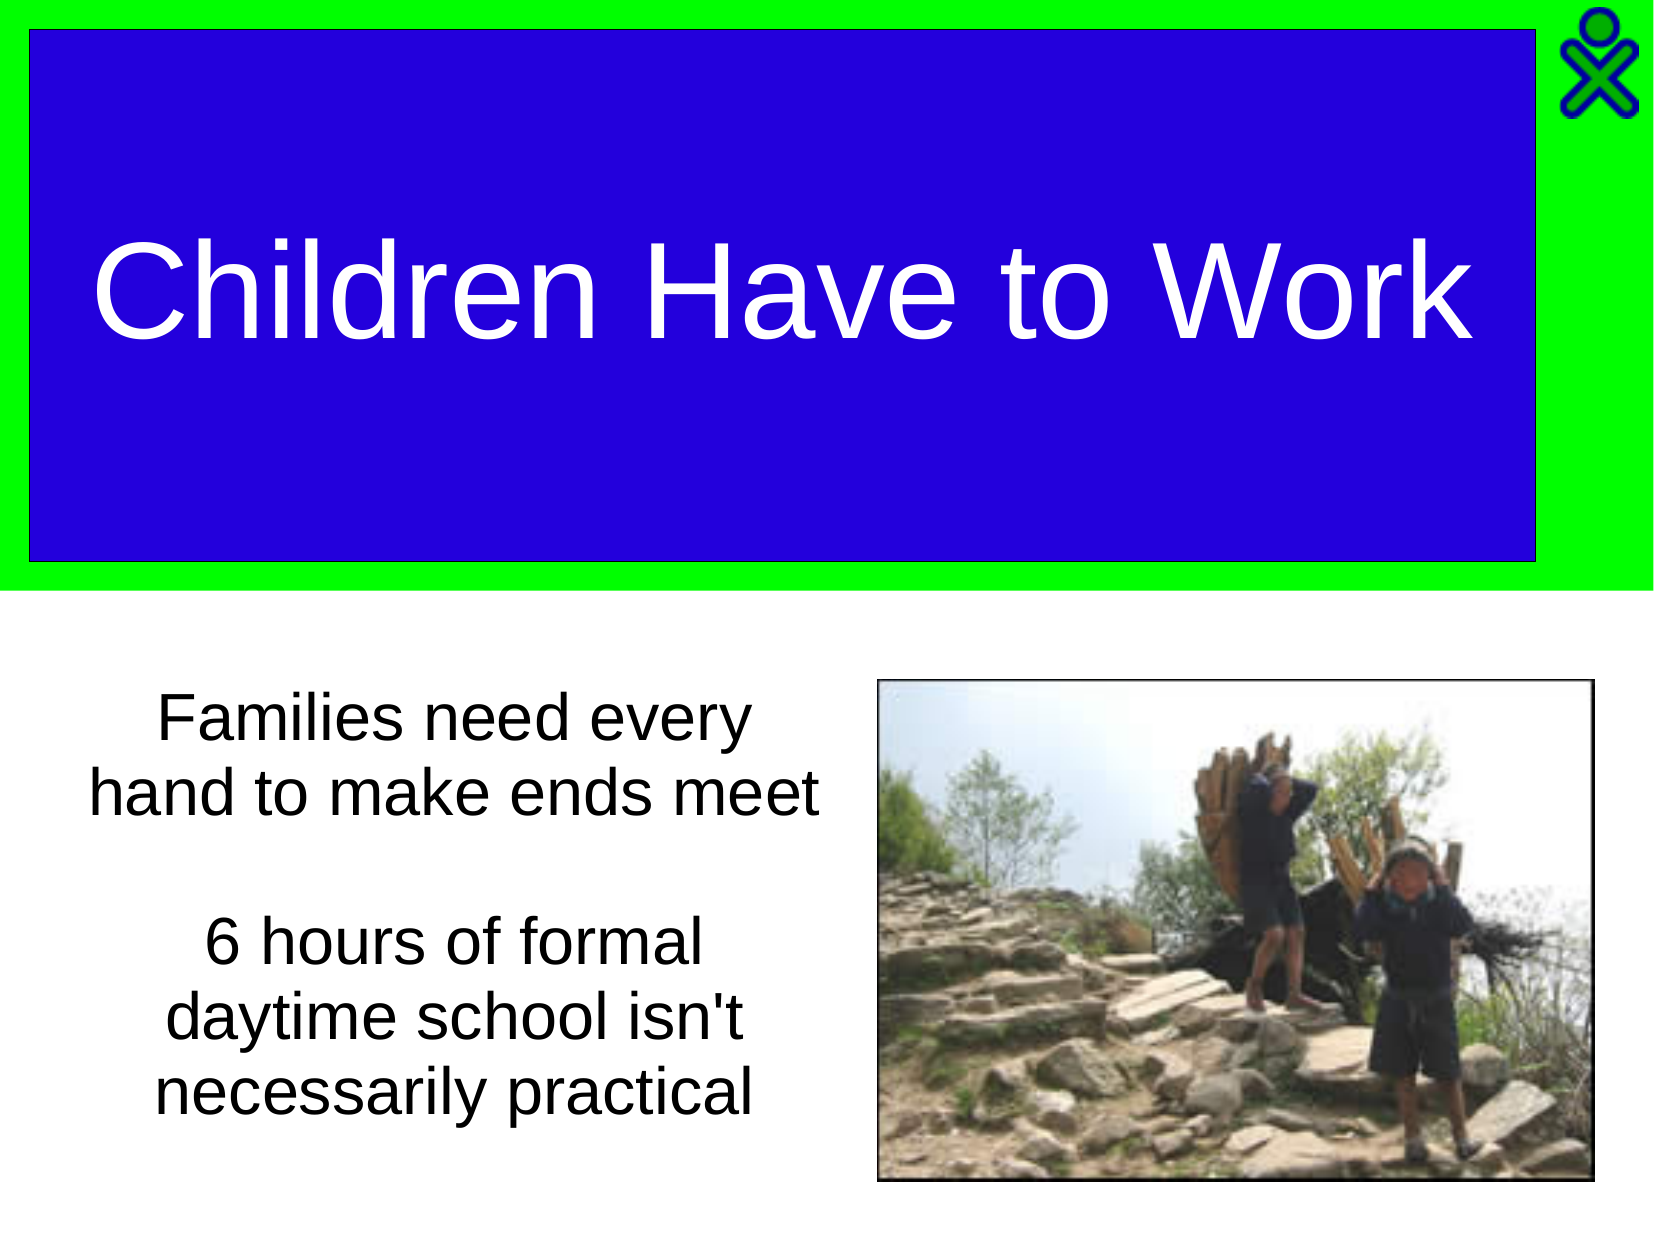

# Children Have to Work
Families need every hand to make ends meet
6 hours of formal daytime school isn't necessarily practical